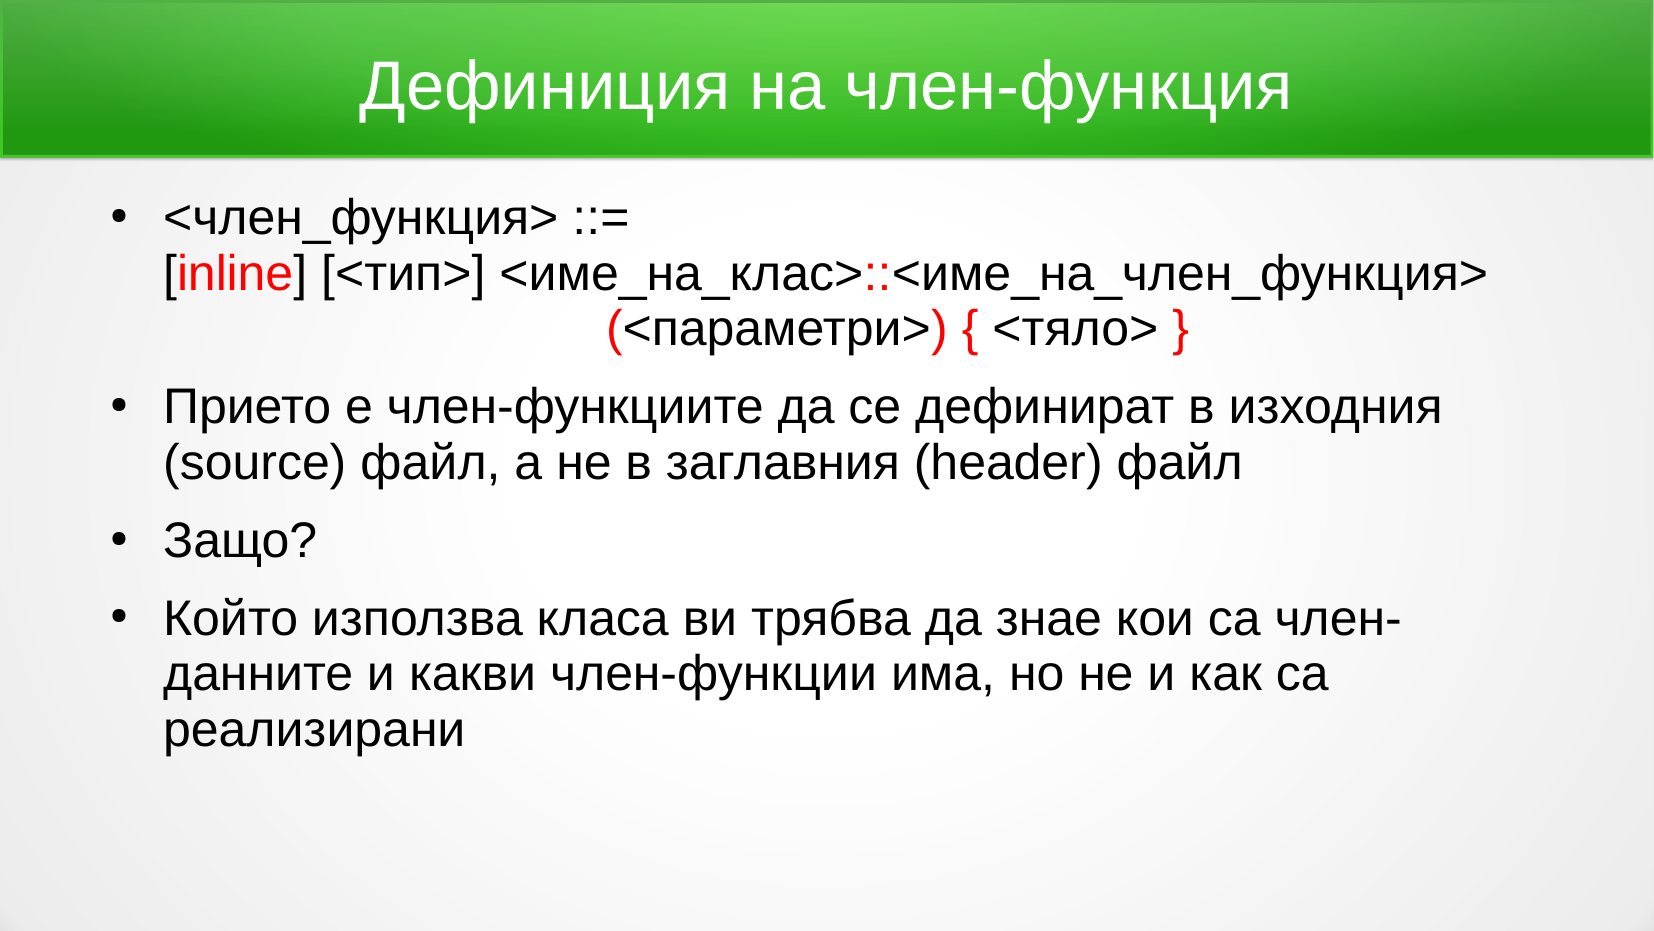

# Дефиниция на член-функция
<член_функция> ::=
[inline] [<тип>] <име_на_клас>::<име_на_член_функция>
						(<параметри>) { <тяло> }
Прието е член-функциите да се дефинират в изходния (source) файл, а не в заглавния (header) файл
Защо?
Който използва класа ви трябва да знае кои са член-данните и какви член-функции има, но не и как са реализирани